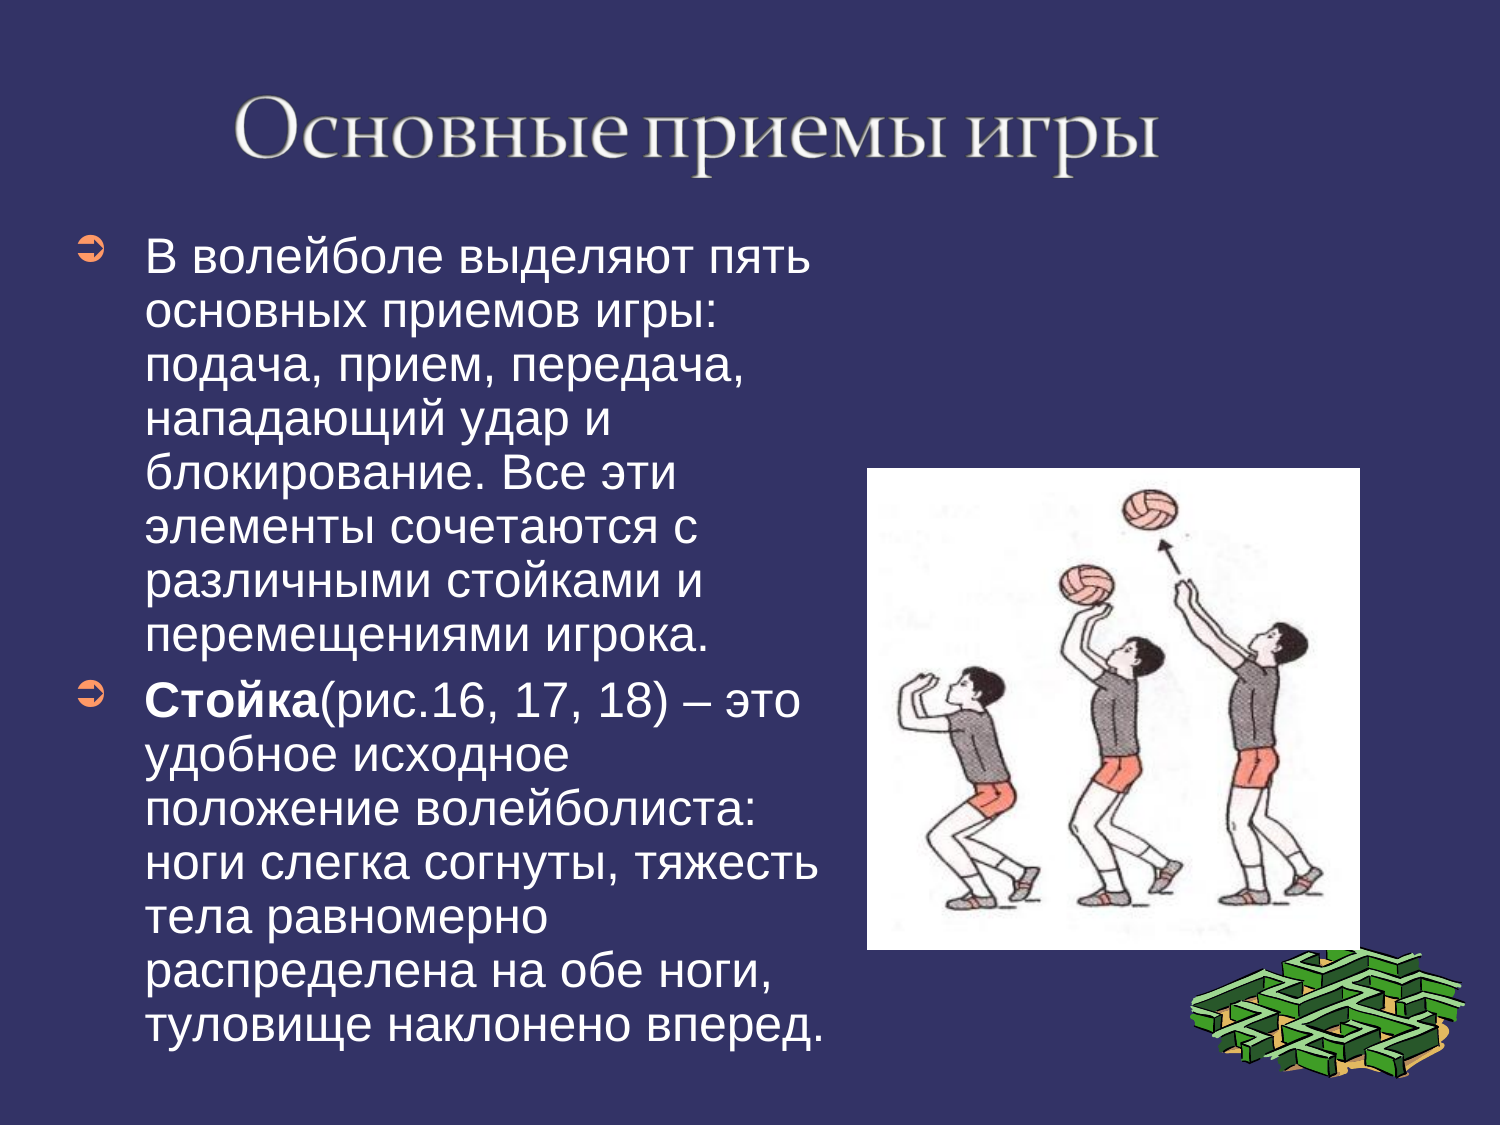

# В волейболе выделяют пять основных приемов игры: подача, прием, передача, нападающий удар и блокирование. Все эти элементы сочетаются с различными стойками и перемещениями игрока.
Стойка(рис.16, 17, 18) – это удобное исходное положение волейболиста: ноги слегка согнуты, тяжесть тела равномерно распределена на обе ноги, туловище наклонено вперед.